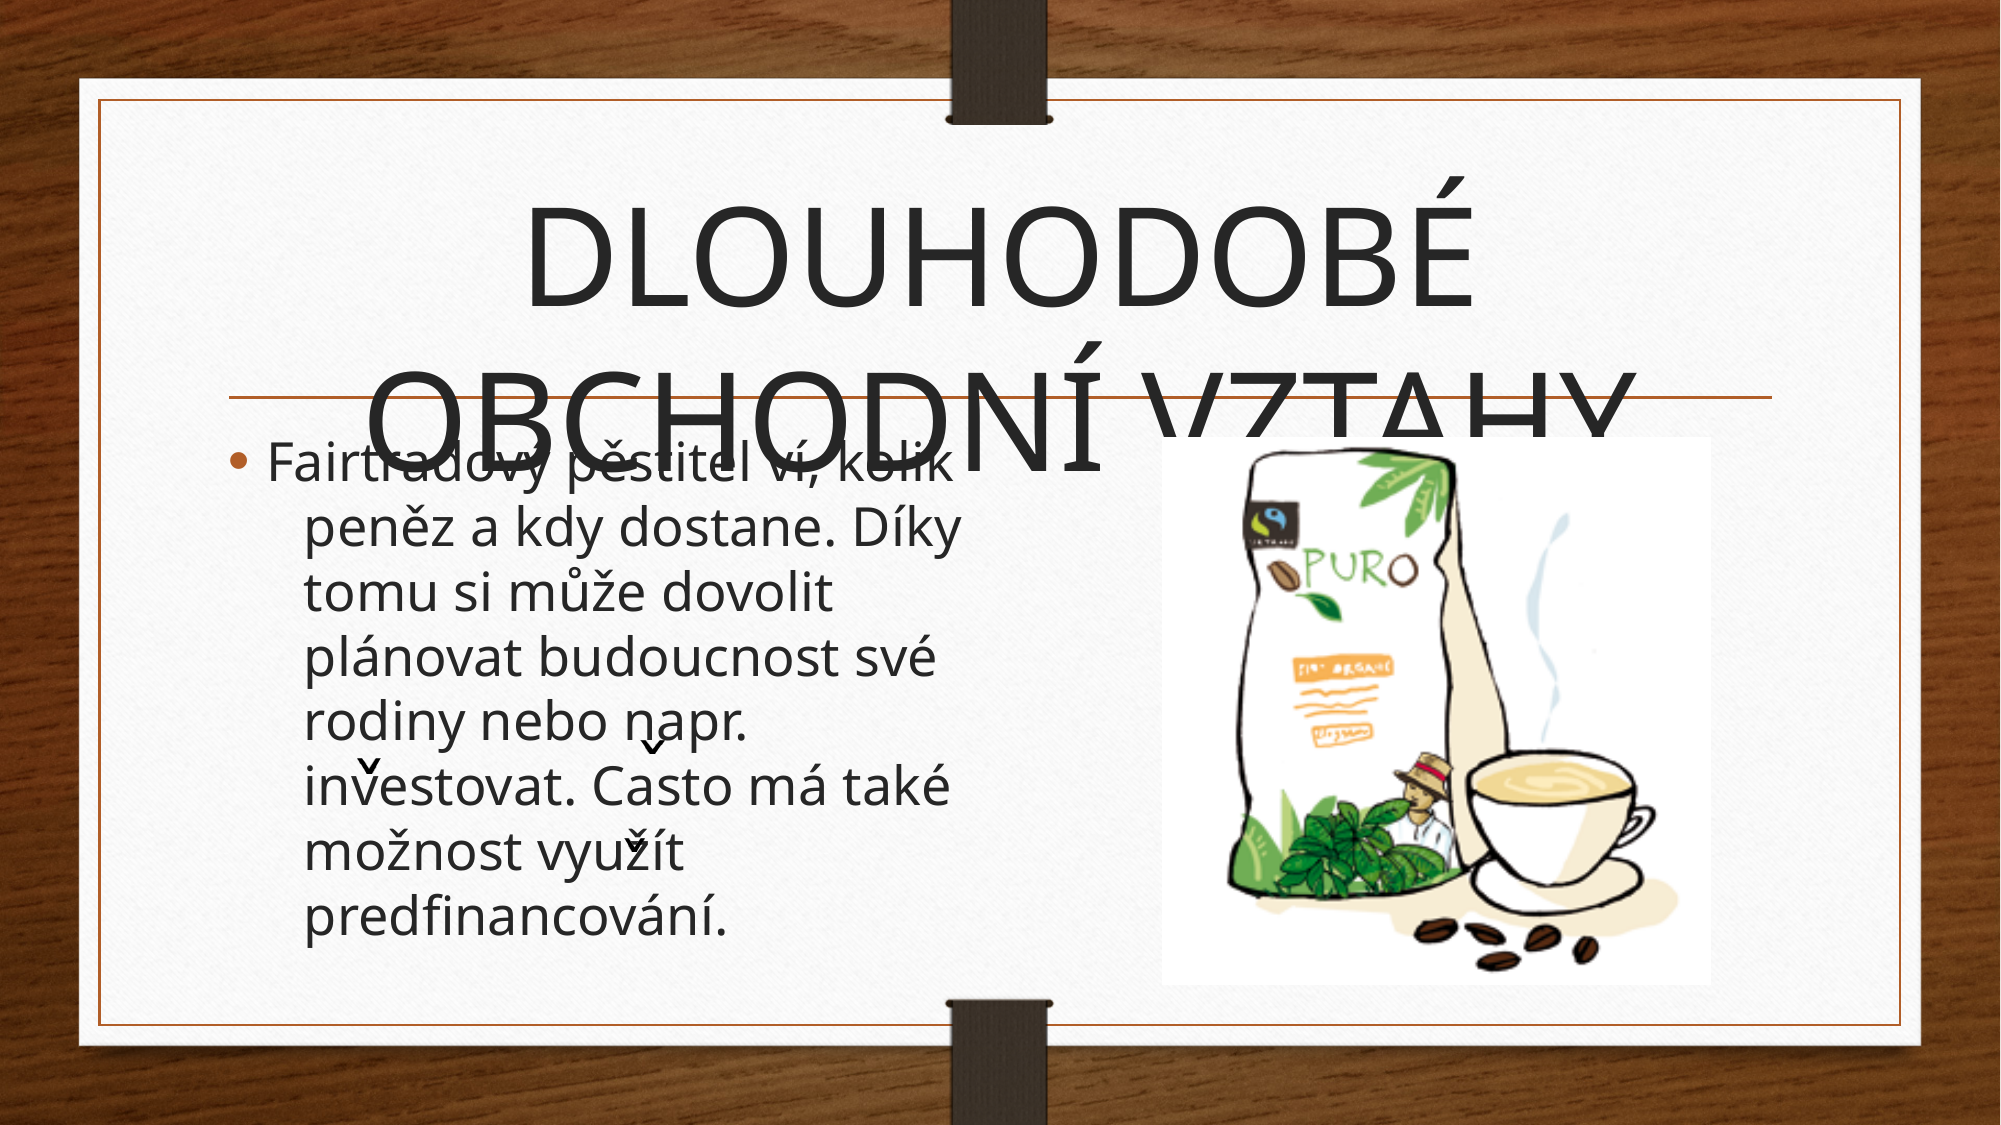

# DLOUHODOBÉ OBCHODNÍ VZTAHY
Fairtradový pěstitel ví, kolik peněz a kdy dostane. Díky tomu si může dovolit plánovat budoucnost své rodiny nebo napr. investovat. Casto má také možnost využít predfinancování.